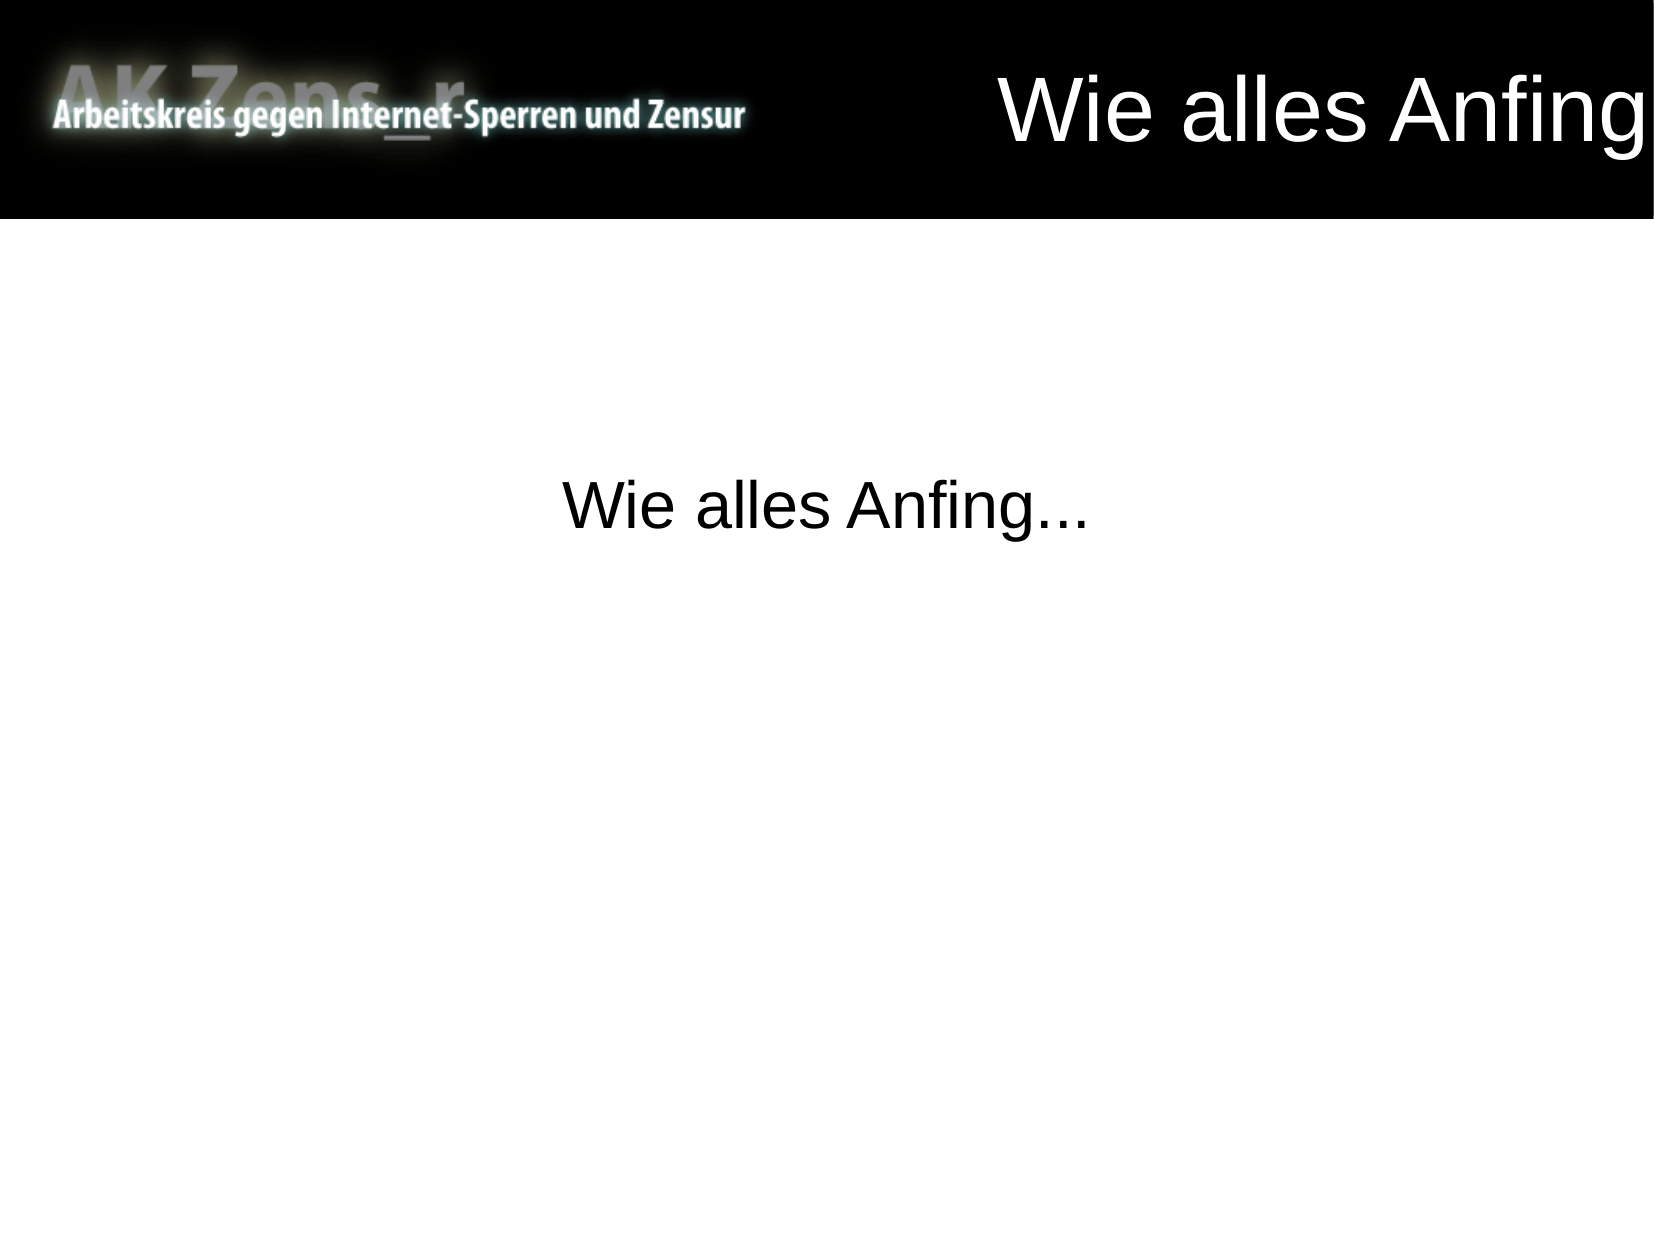

# Wie alles Anfing
Wie alles Anfing...